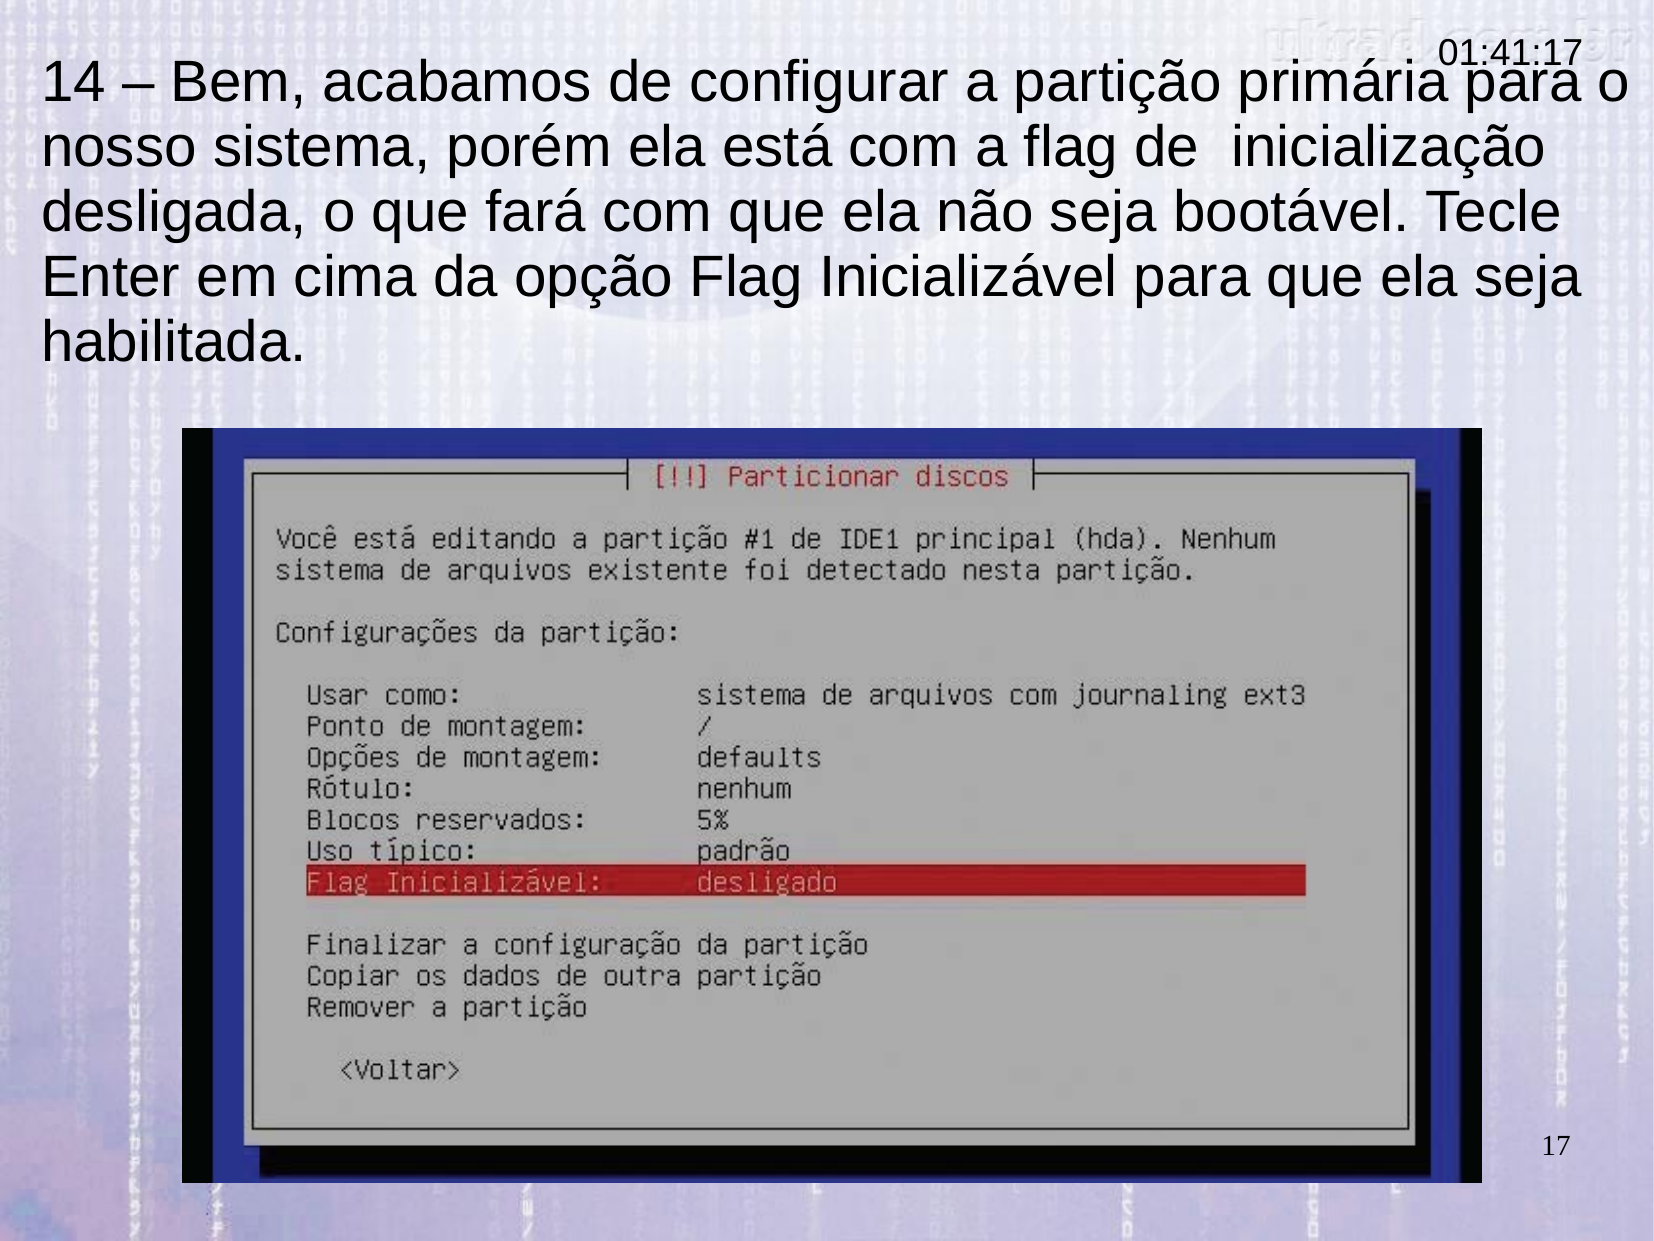

02:59:56
14 – Bem, acabamos de configurar a partição primária para o nosso sistema, porém ela está com a flag de inicialização desligada, o que fará com que ela não seja bootável. Tecle Enter em cima da opção Flag Inicializável para que ela seja habilitada.
17